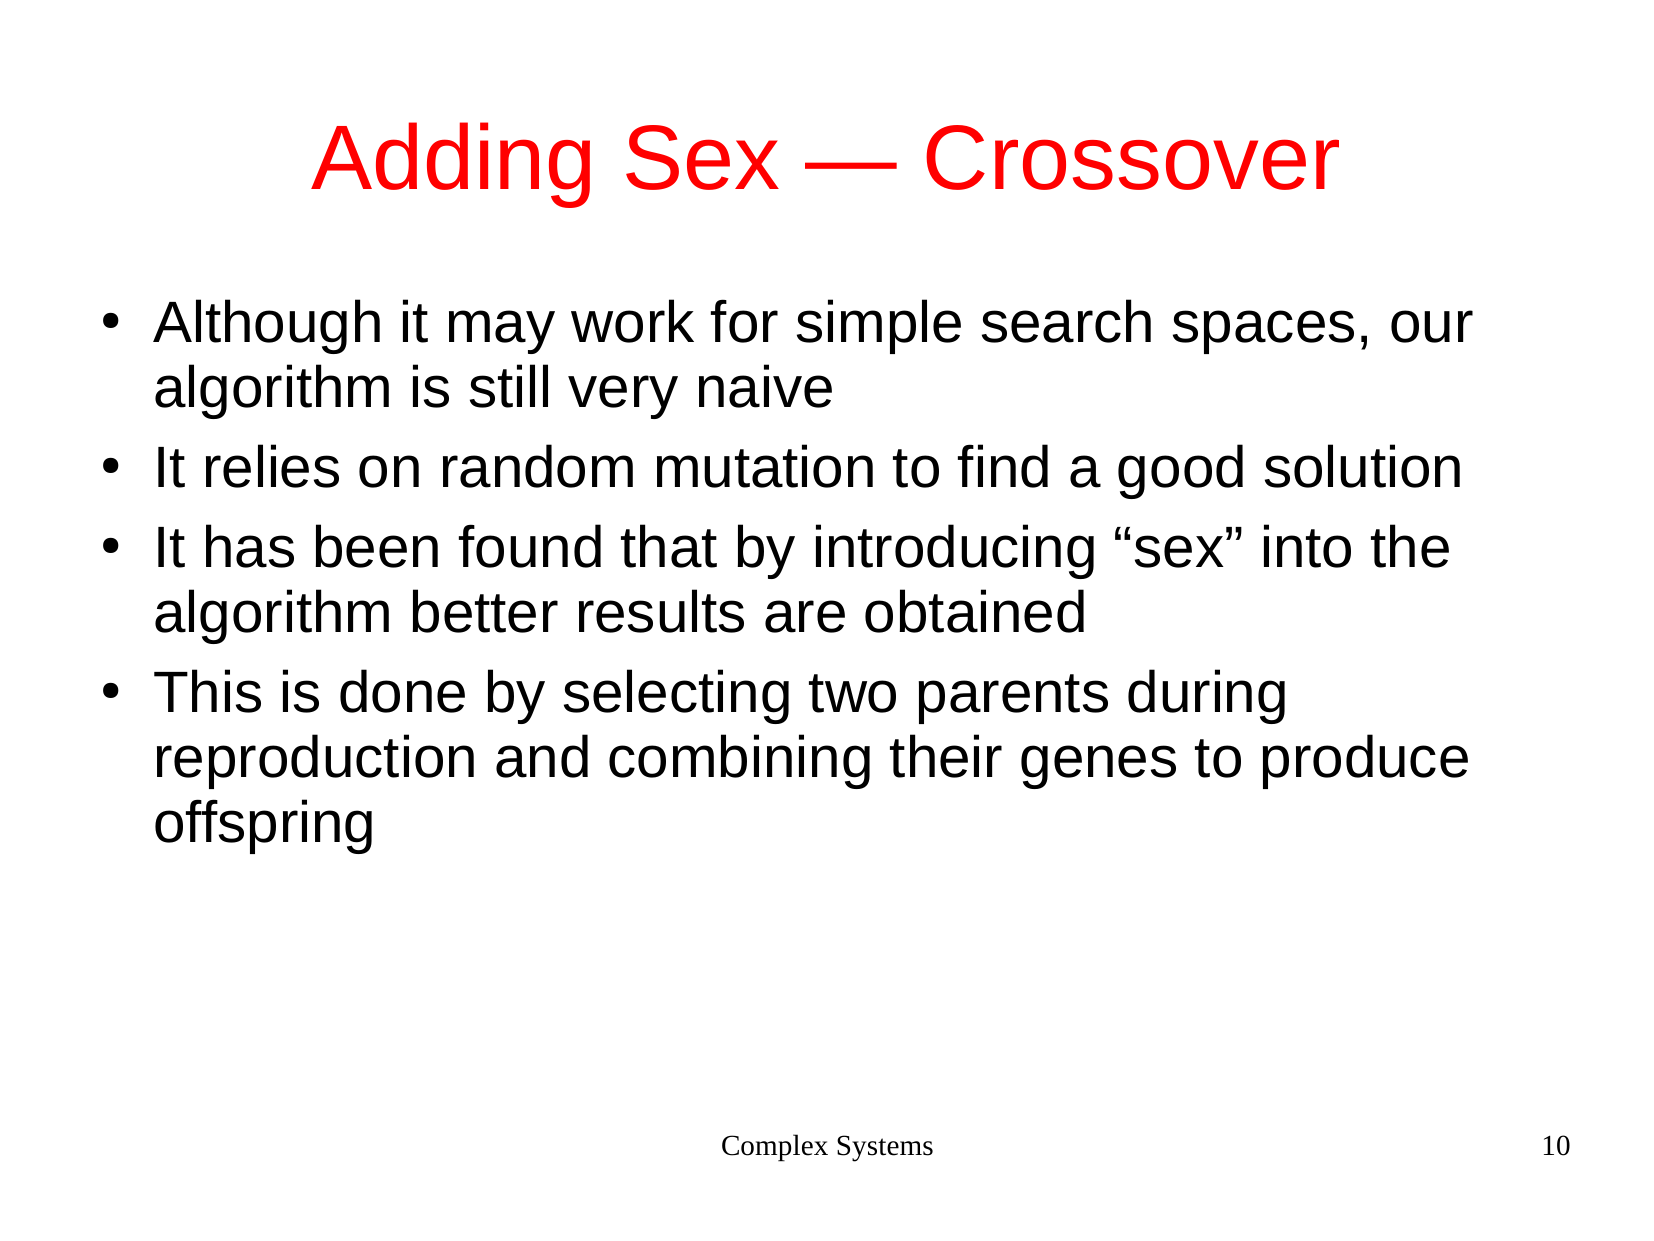

# Adding Sex — Crossover
Although it may work for simple search spaces, our algorithm is still very naive
It relies on random mutation to find a good solution
It has been found that by introducing “sex” into the algorithm better results are obtained
This is done by selecting two parents during reproduction and combining their genes to produce offspring
Complex Systems
10